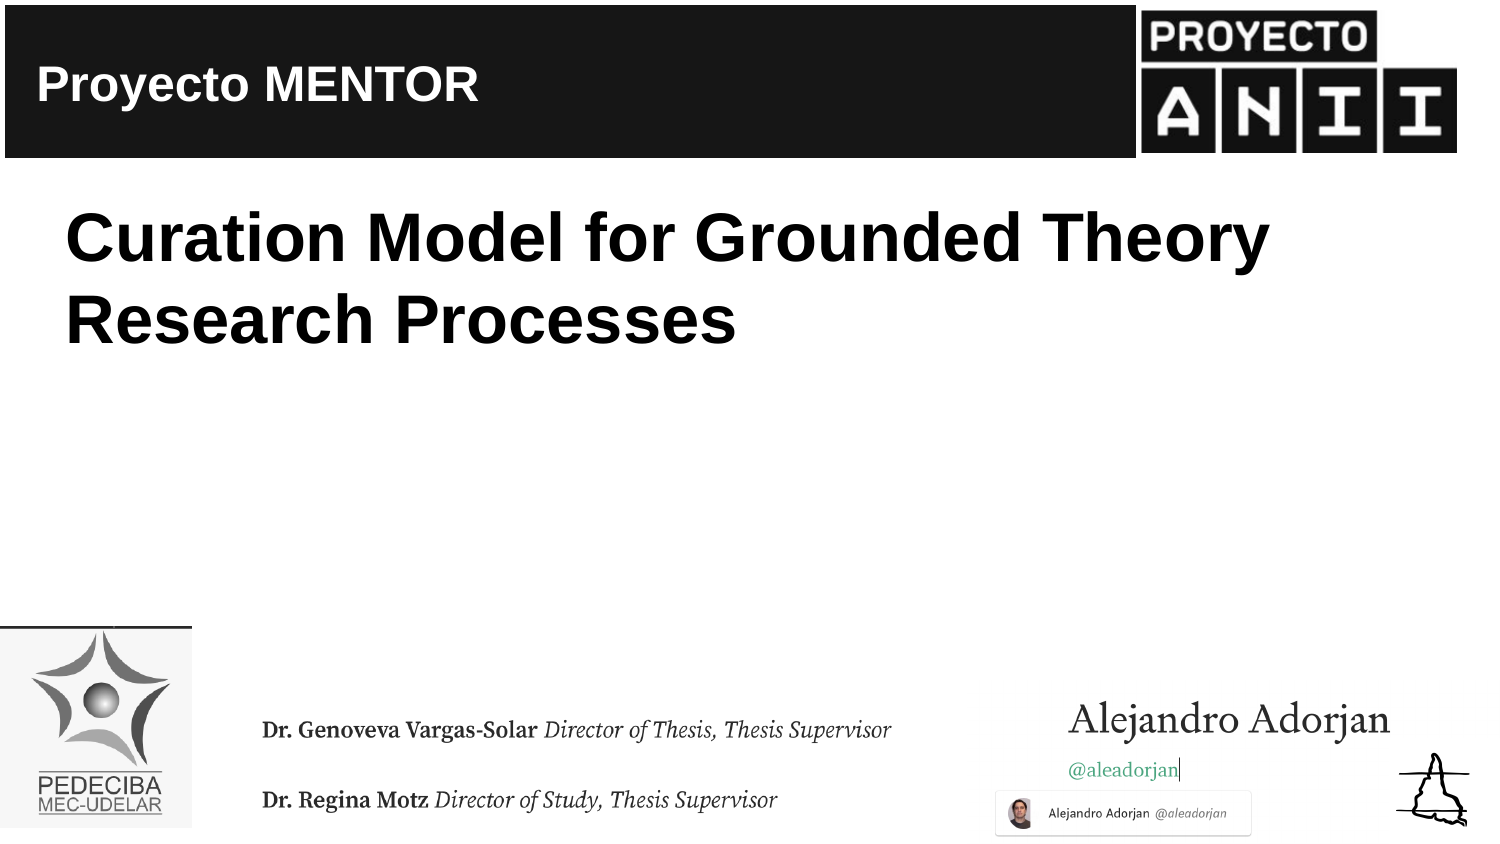

Proyecto MENTOR
Curation Model for Grounded Theory Research Processes